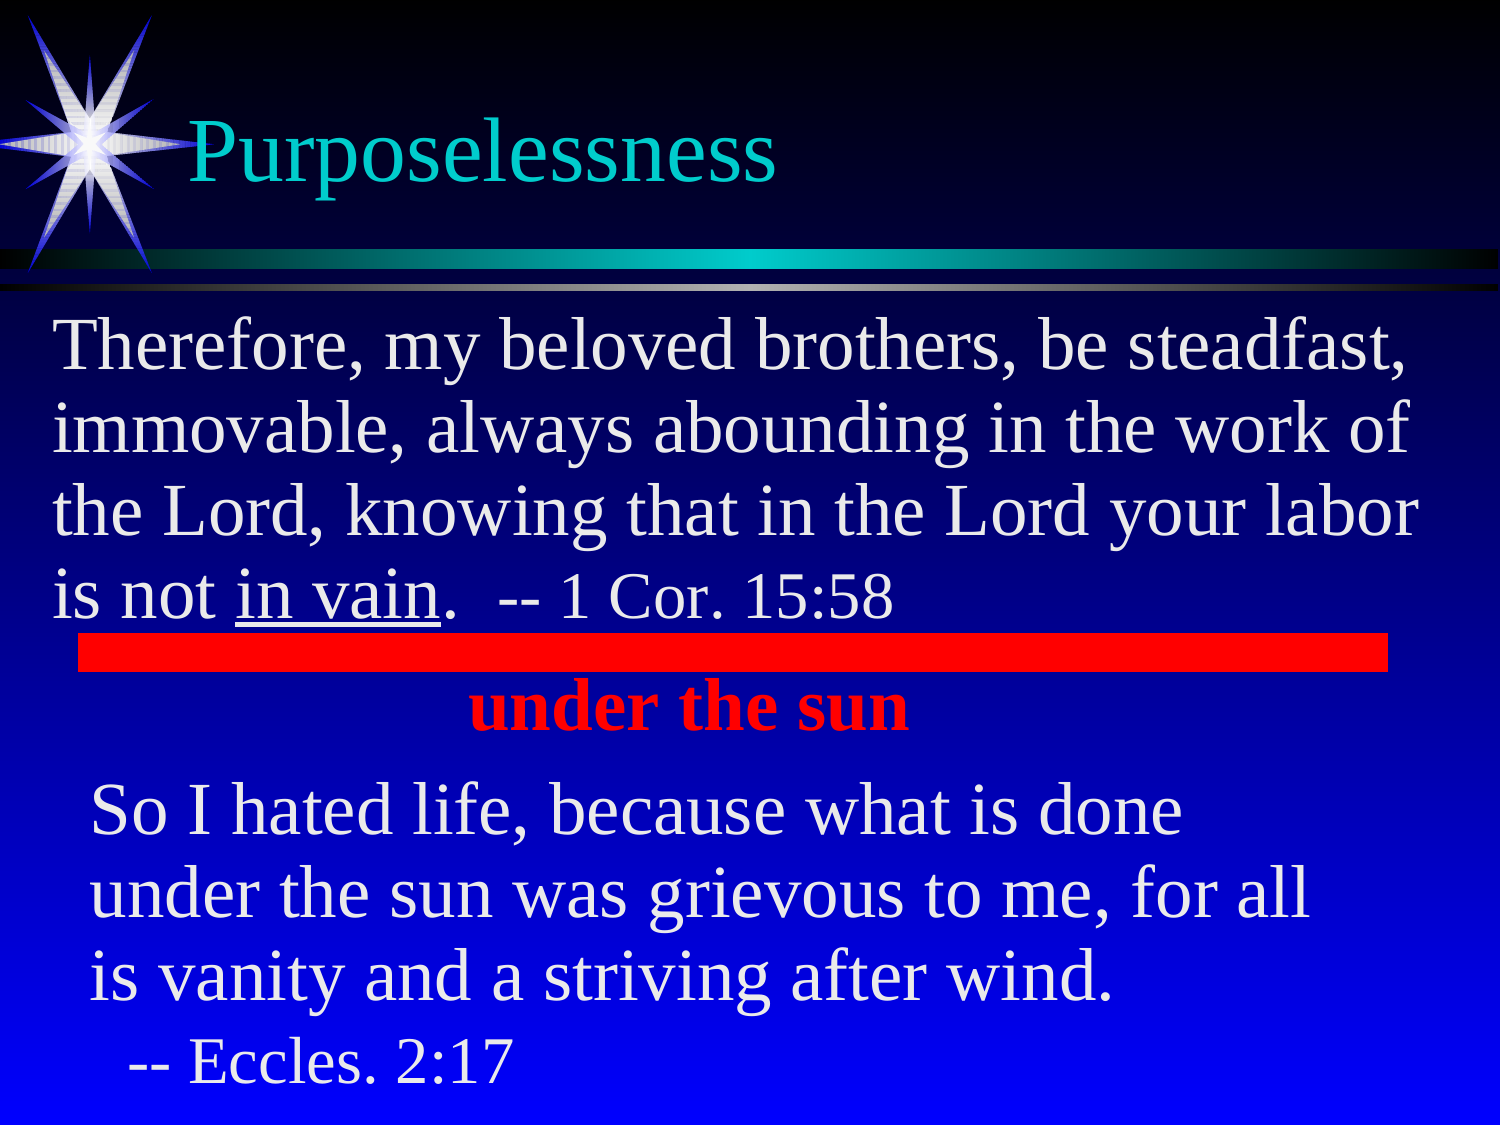

# Purposelessness
Therefore, my beloved brothers, be steadfast, immovable, always abounding in the work of the Lord, knowing that in the Lord your labor is not in vain. -- 1 Cor. 15:58
under the sun
So I hated life, because what is done under the sun was grievous to me, for all is vanity and a striving after wind.
 -- Eccles. 2:17